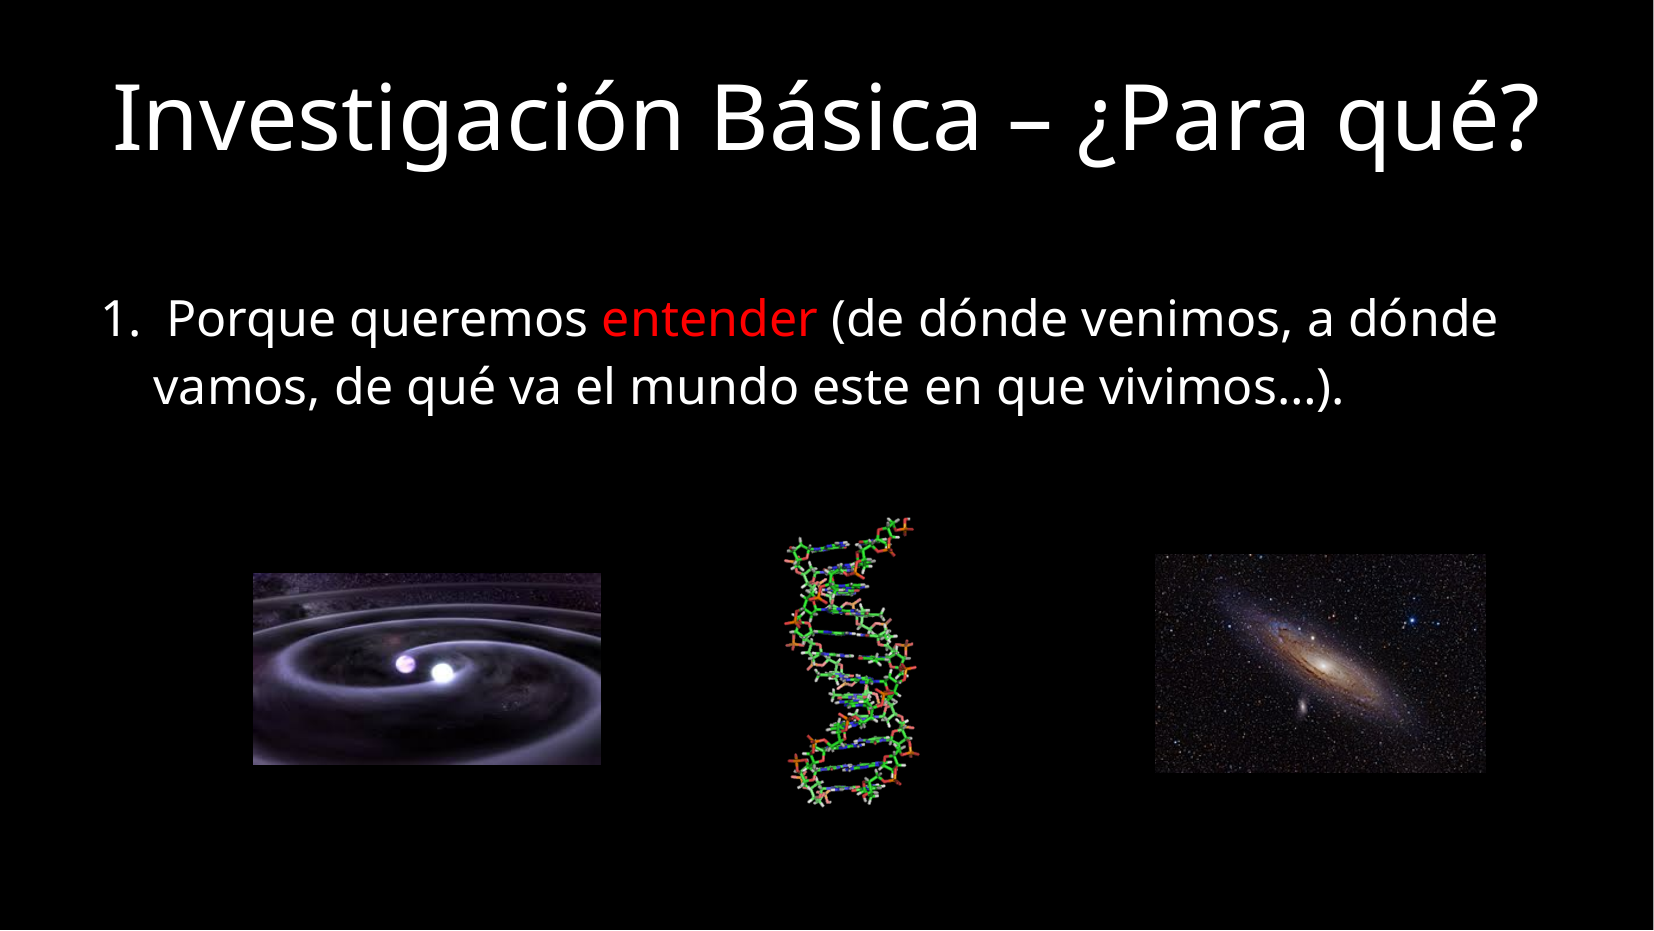

# Investigación Básica – ¿Para qué?
 Porque queremos entender (de dónde venimos, a dónde vamos, de qué va el mundo este en que vivimos…).